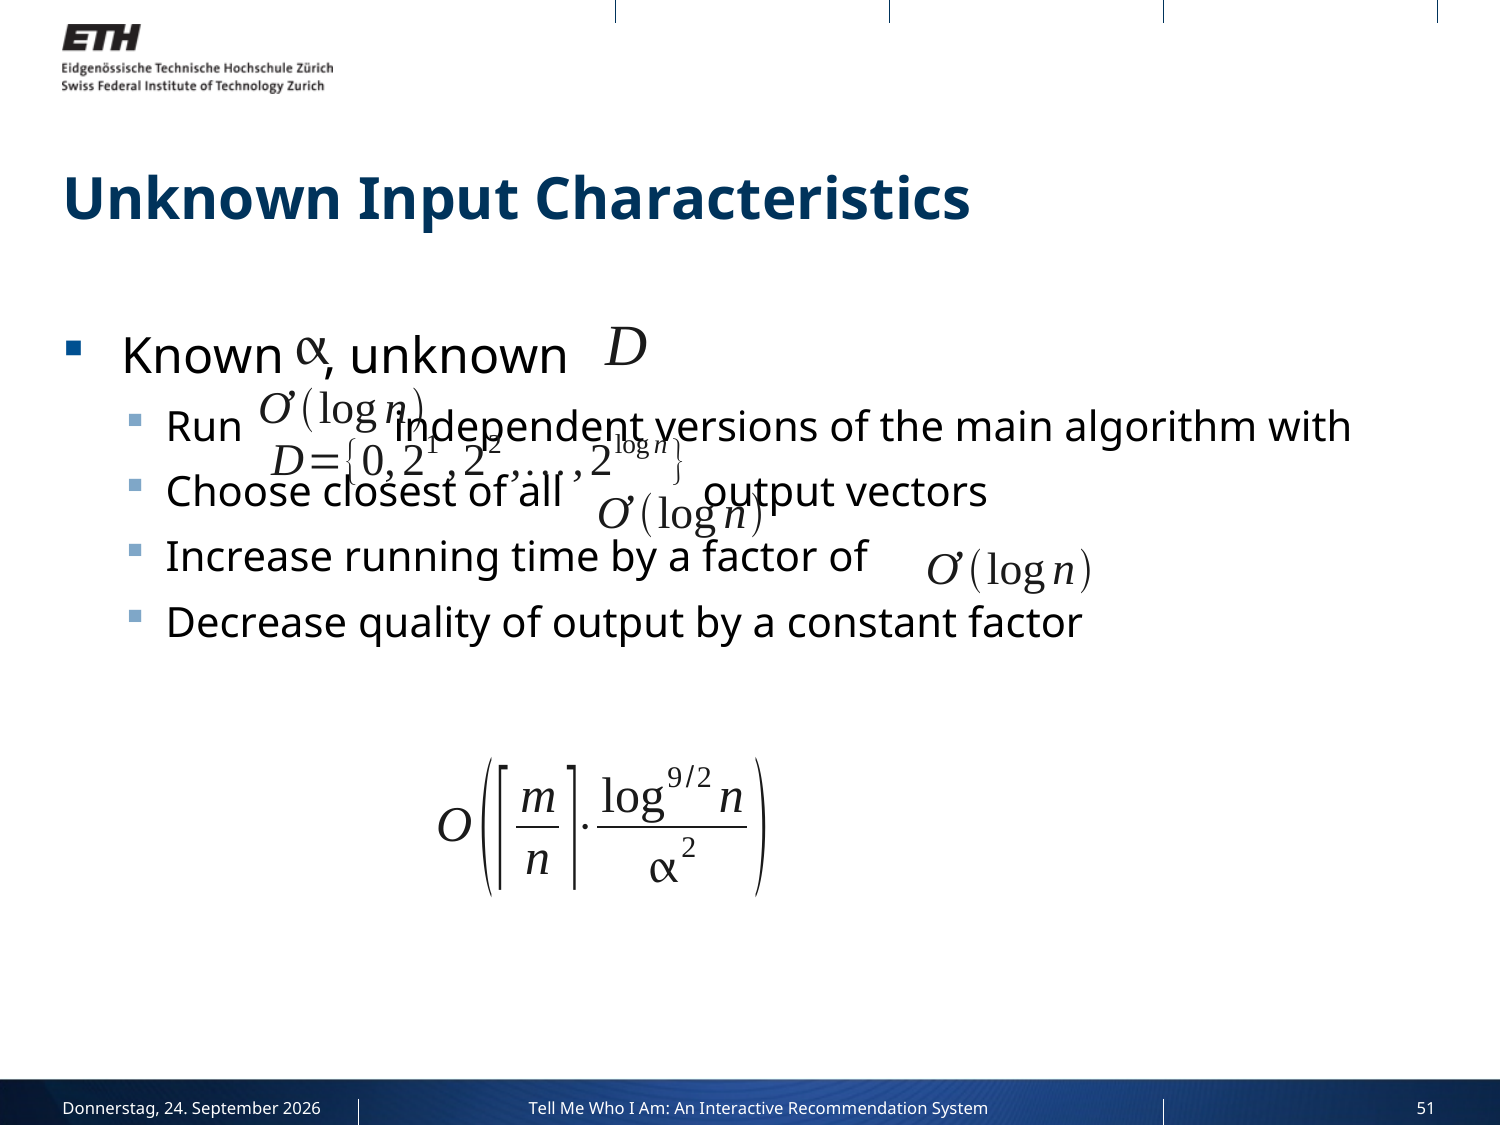

# Unknown Input Characteristics
Known , unknown
Run independent versions of the main algorithm with
Choose closest of all output vectors
Increase running time by a factor of
Decrease quality of output by a constant factor
51